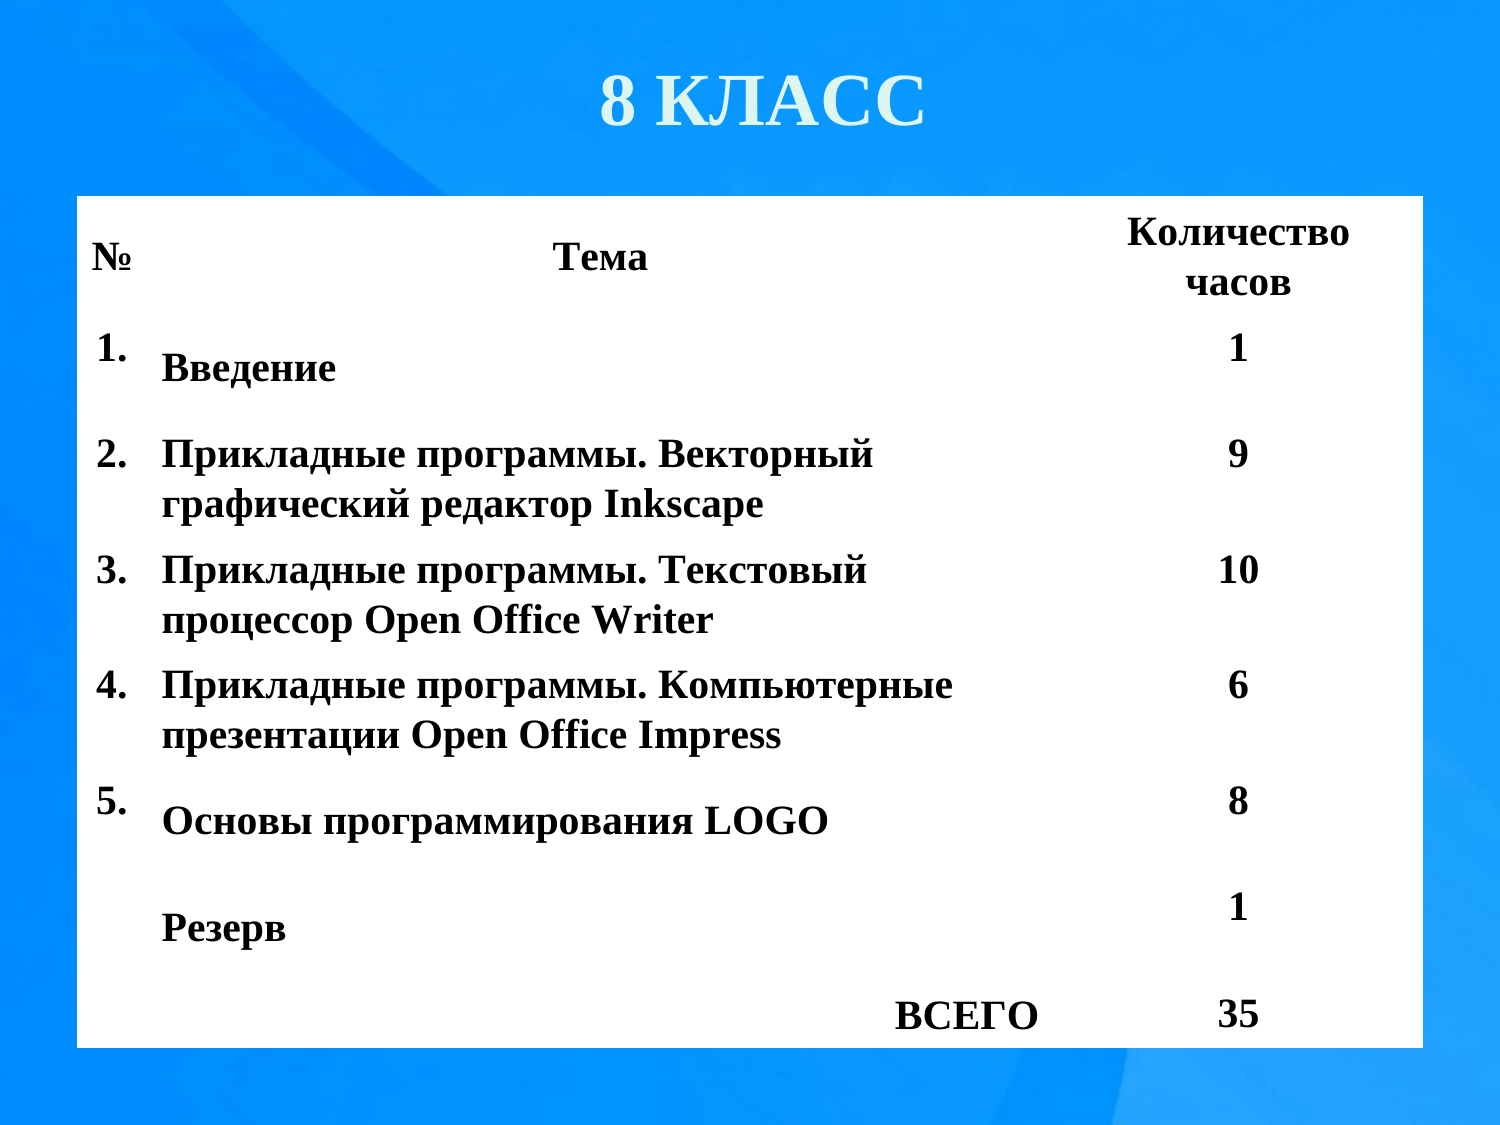

8 КЛАСС
| № | Тема | Количество часов |
| --- | --- | --- |
| 1. | Введение | 1 |
| 2. | Прикладные программы. Векторный графический редактор Inkscape | 9 |
| 3. | Прикладные программы. Текстовый процессор Open Office Writer | 10 |
| 4. | Прикладные программы. Компьютерные презентации Open Office Impress | 6 |
| 5. | Основы программирования LOGO | 8 |
| | Резерв | 1 |
| | ВСЕГО | 35 |